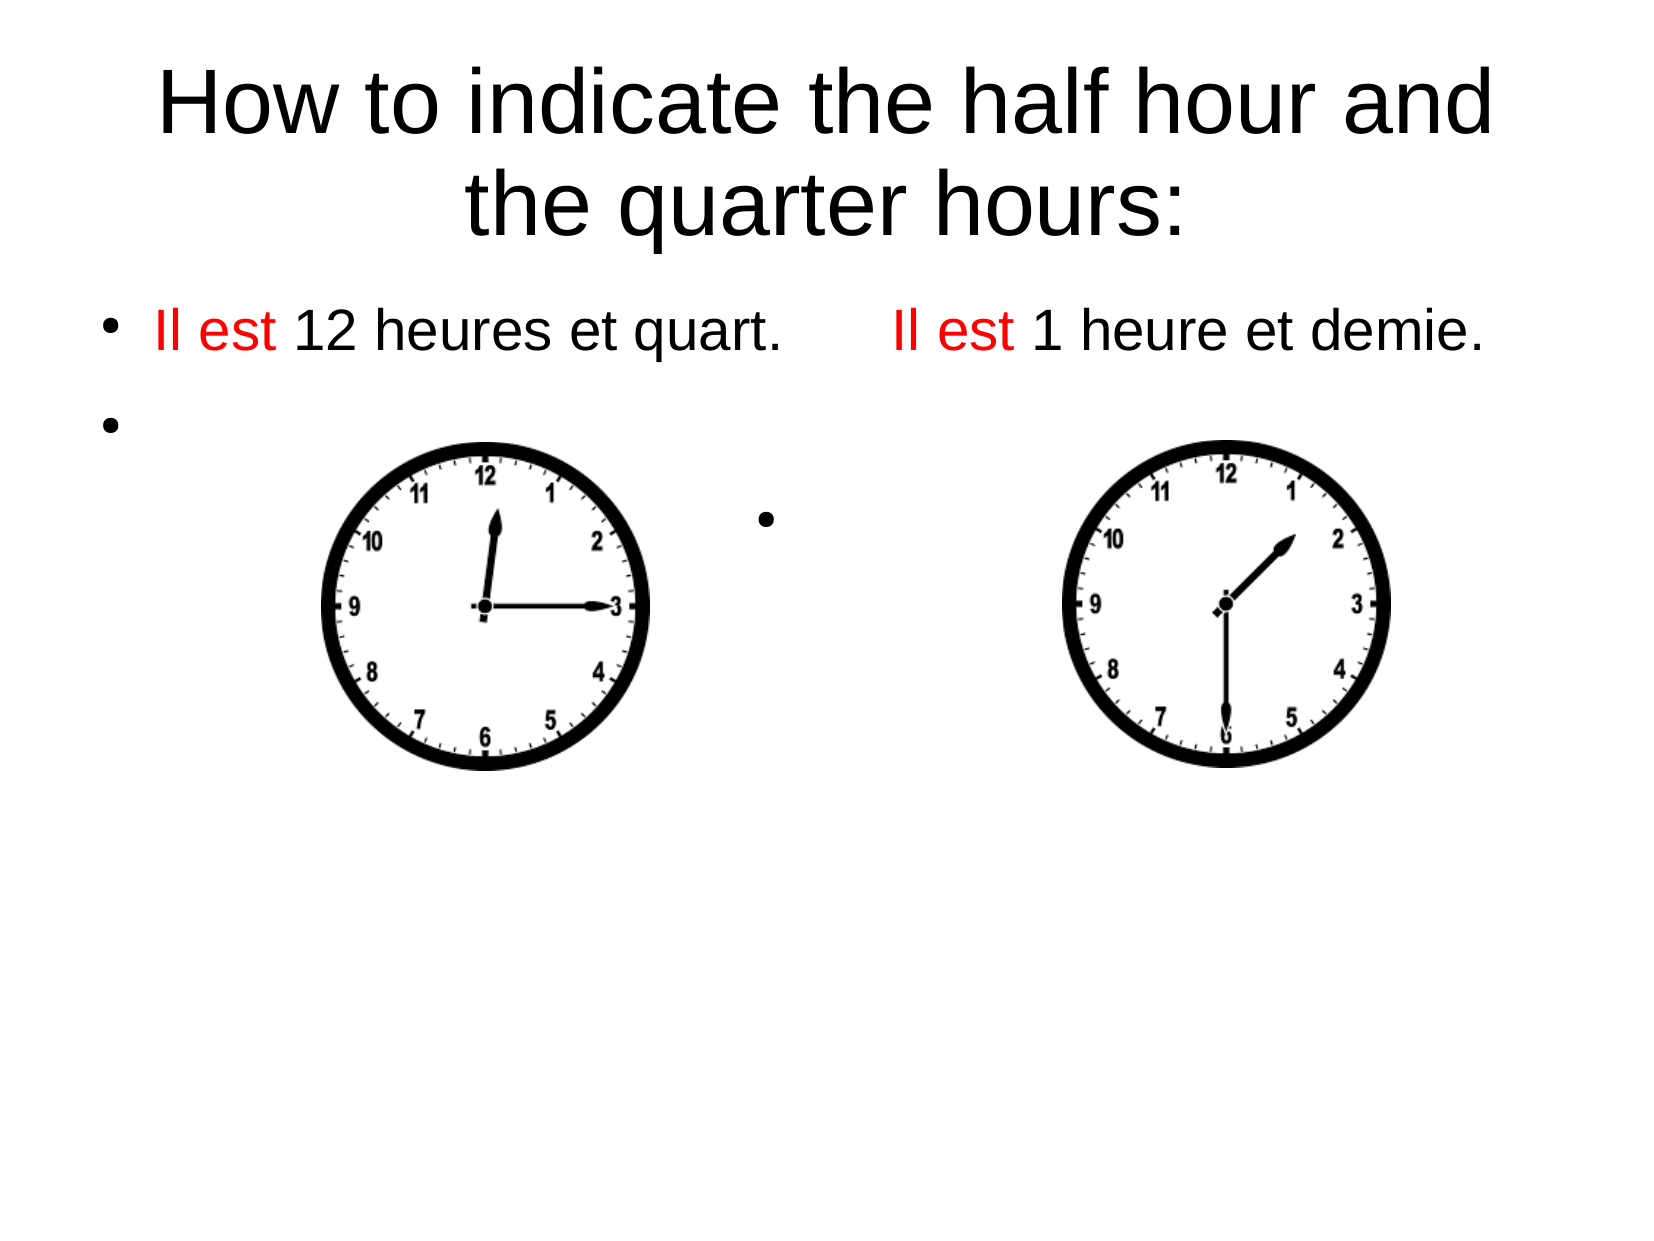

# How to indicate the half hour and the quarter hours:
Il est 12 heures et quart.		Il est 1 heure et demie.